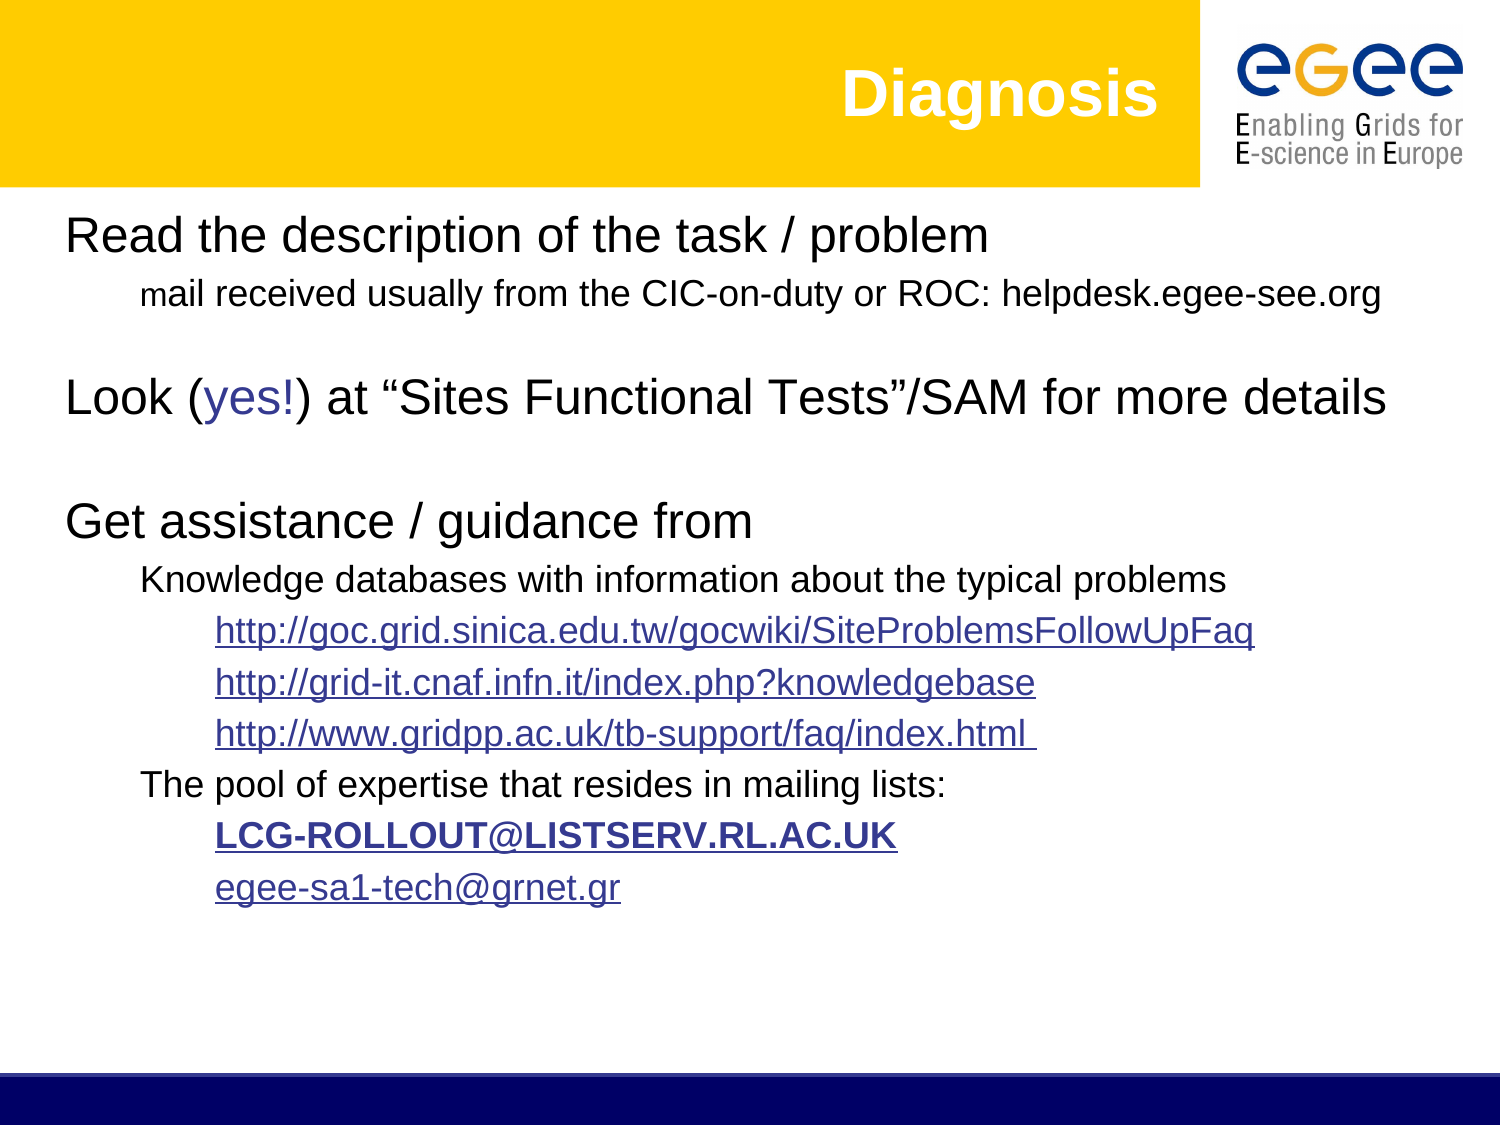

# Diagnosis
Read the description of the task / problem
mail received usually from the CIC-on-duty or ROC: helpdesk.egee-see.org
Look (yes!) at “Sites Functional Tests”/SAM for more details
Get assistance / guidance from
Knowledge databases with information about the typical problems
http://goc.grid.sinica.edu.tw/gocwiki/SiteProblemsFollowUpFaq
http://grid-it.cnaf.infn.it/index.php?knowledgebase
http://www.gridpp.ac.uk/tb-support/faq/index.html
The pool of expertise that resides in mailing lists:
LCG-ROLLOUT@LISTSERV.RL.AC.UK
egee-sa1-tech@grnet.gr